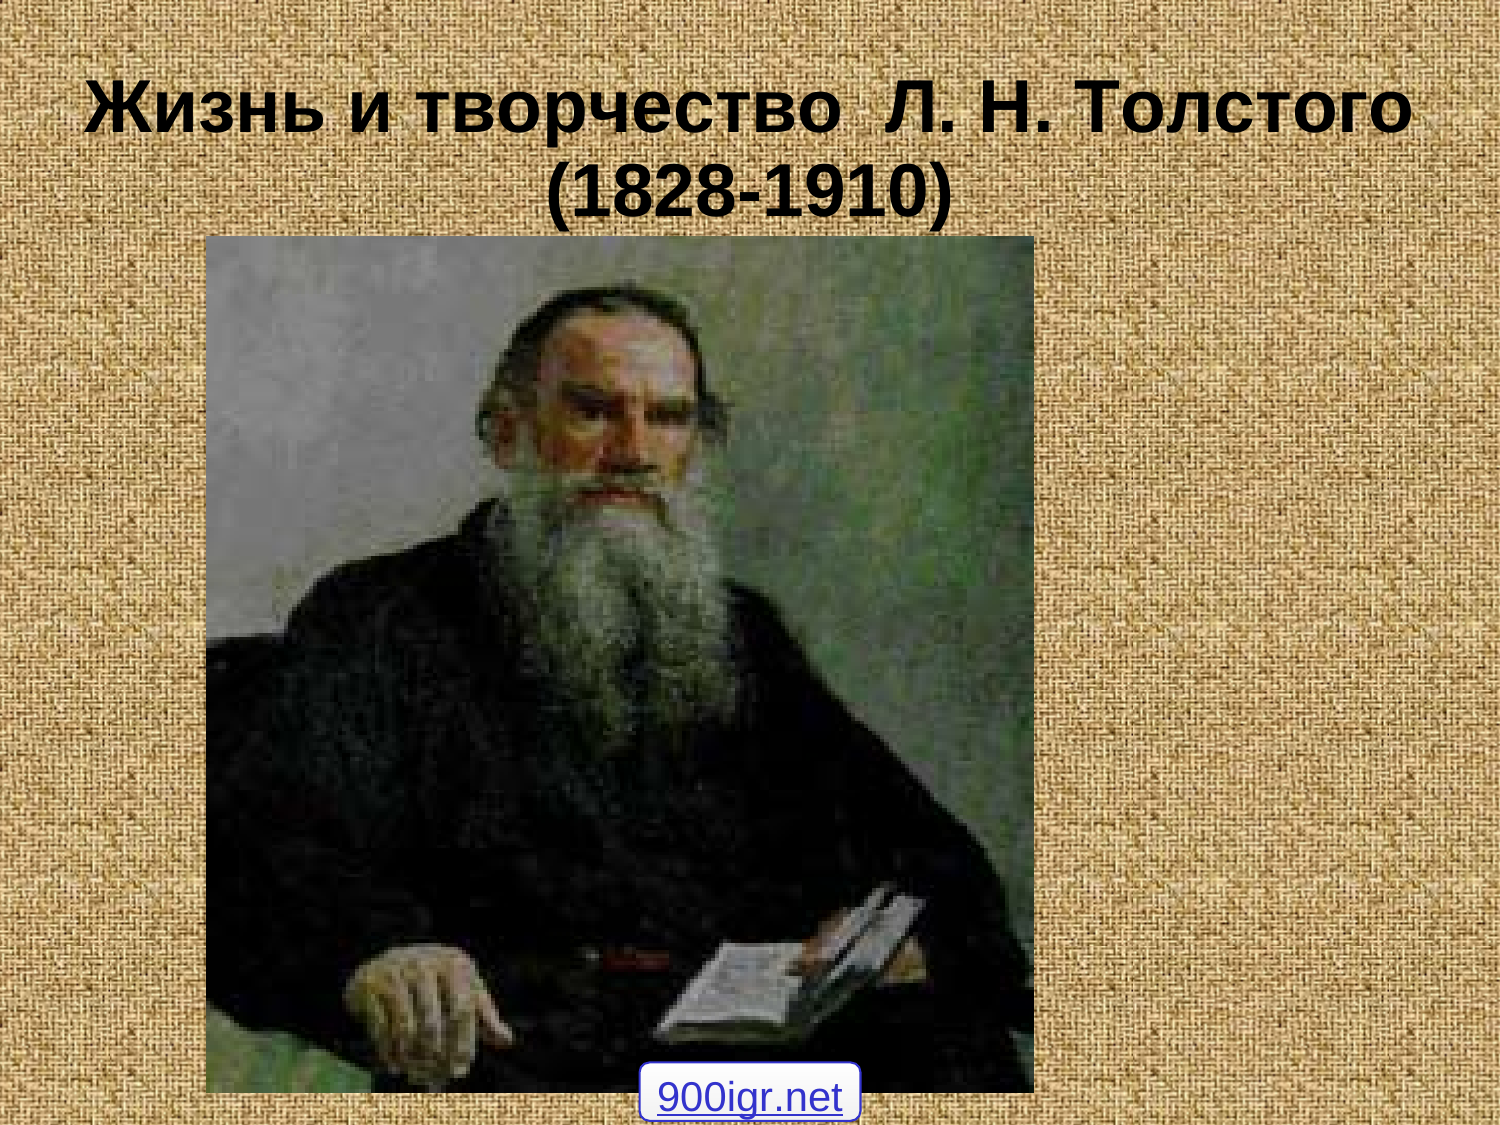

# Жизнь и творчество Л. Н. Толстого (1828-1910)
900igr.net